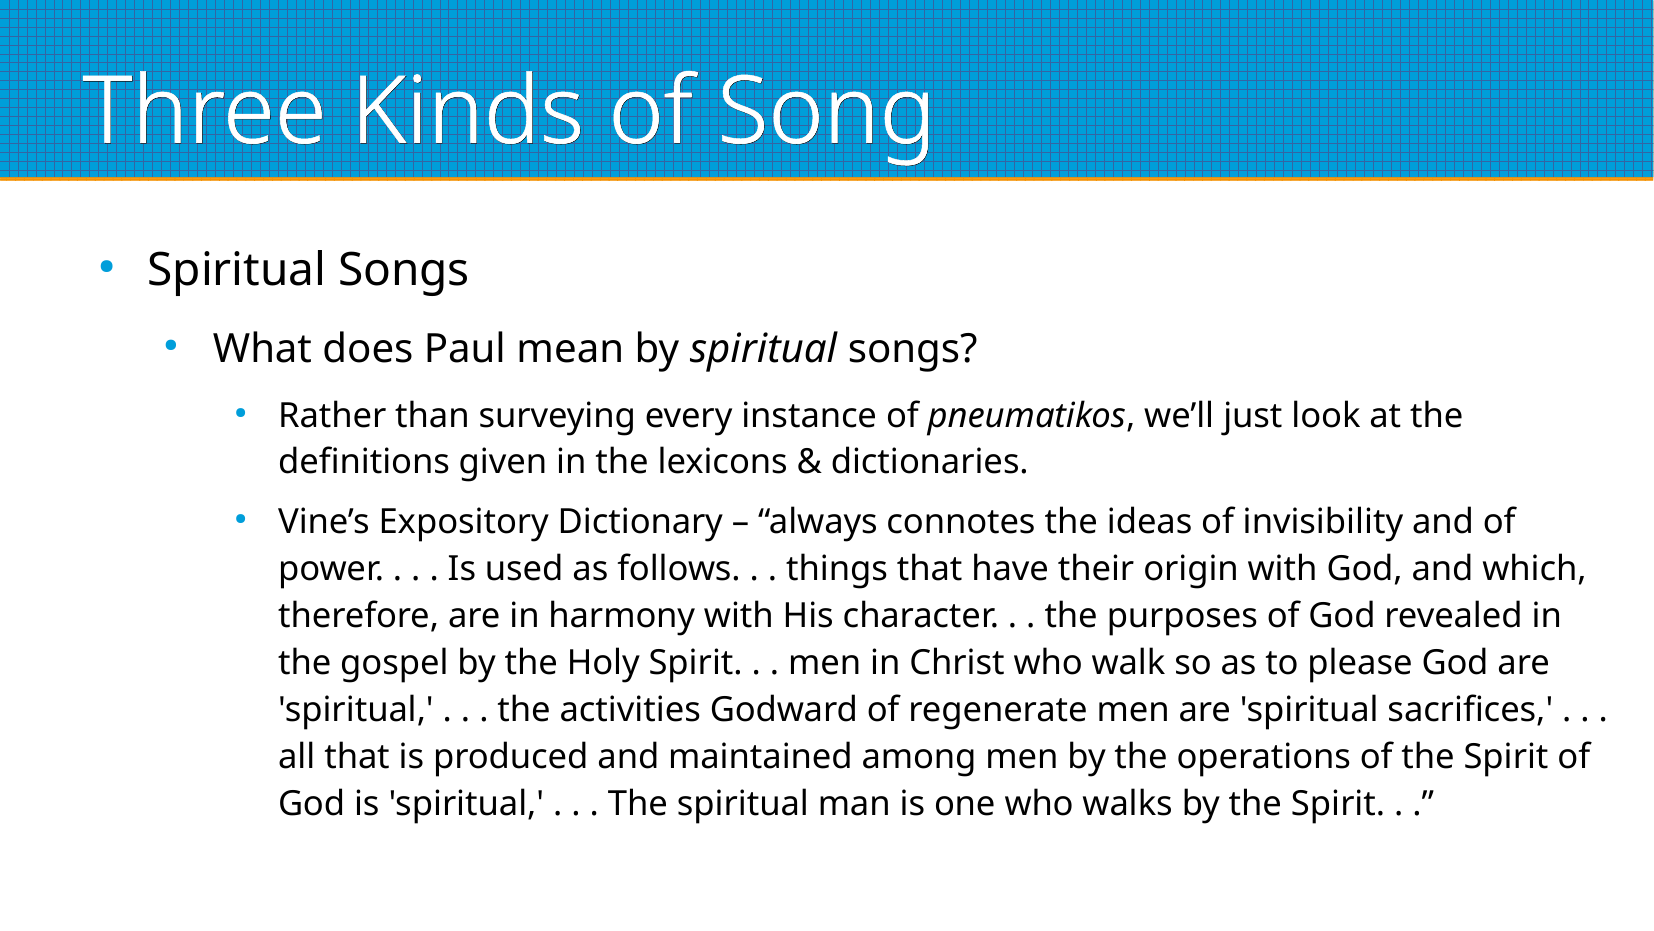

# Three Kinds of Song
Spiritual Songs
What does Paul mean by spiritual songs?
Rather than surveying every instance of pneumatikos, we’ll just look at the definitions given in the lexicons & dictionaries.
Vine’s Expository Dictionary – “always connotes the ideas of invisibility and of power. . . . Is used as follows. . . things that have their origin with God, and which, therefore, are in harmony with His character. . . the purposes of God revealed in the gospel by the Holy Spirit. . . men in Christ who walk so as to please God are 'spiritual,' . . . the activities Godward of regenerate men are 'spiritual sacrifices,' . . . all that is produced and maintained among men by the operations of the Spirit of God is 'spiritual,' . . . The spiritual man is one who walks by the Spirit. . .”